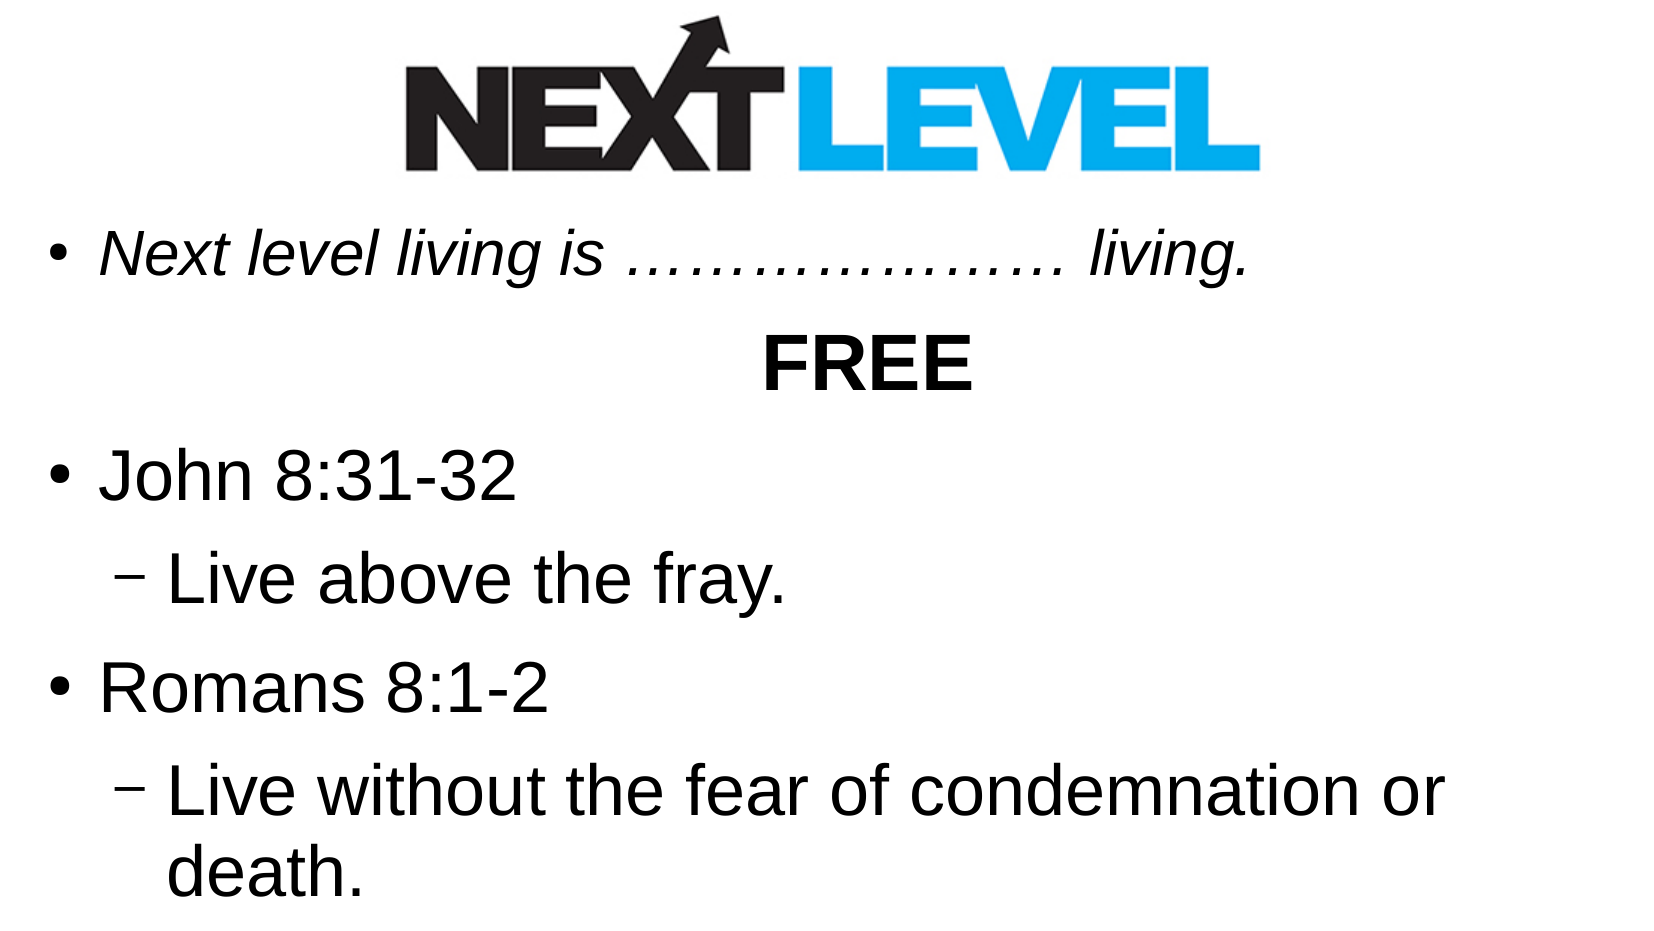

#
Next level living is ………………… living.
 FREE
John 8:31-32
Live above the fray.
Romans 8:1-2
Live without the fear of condemnation or death.